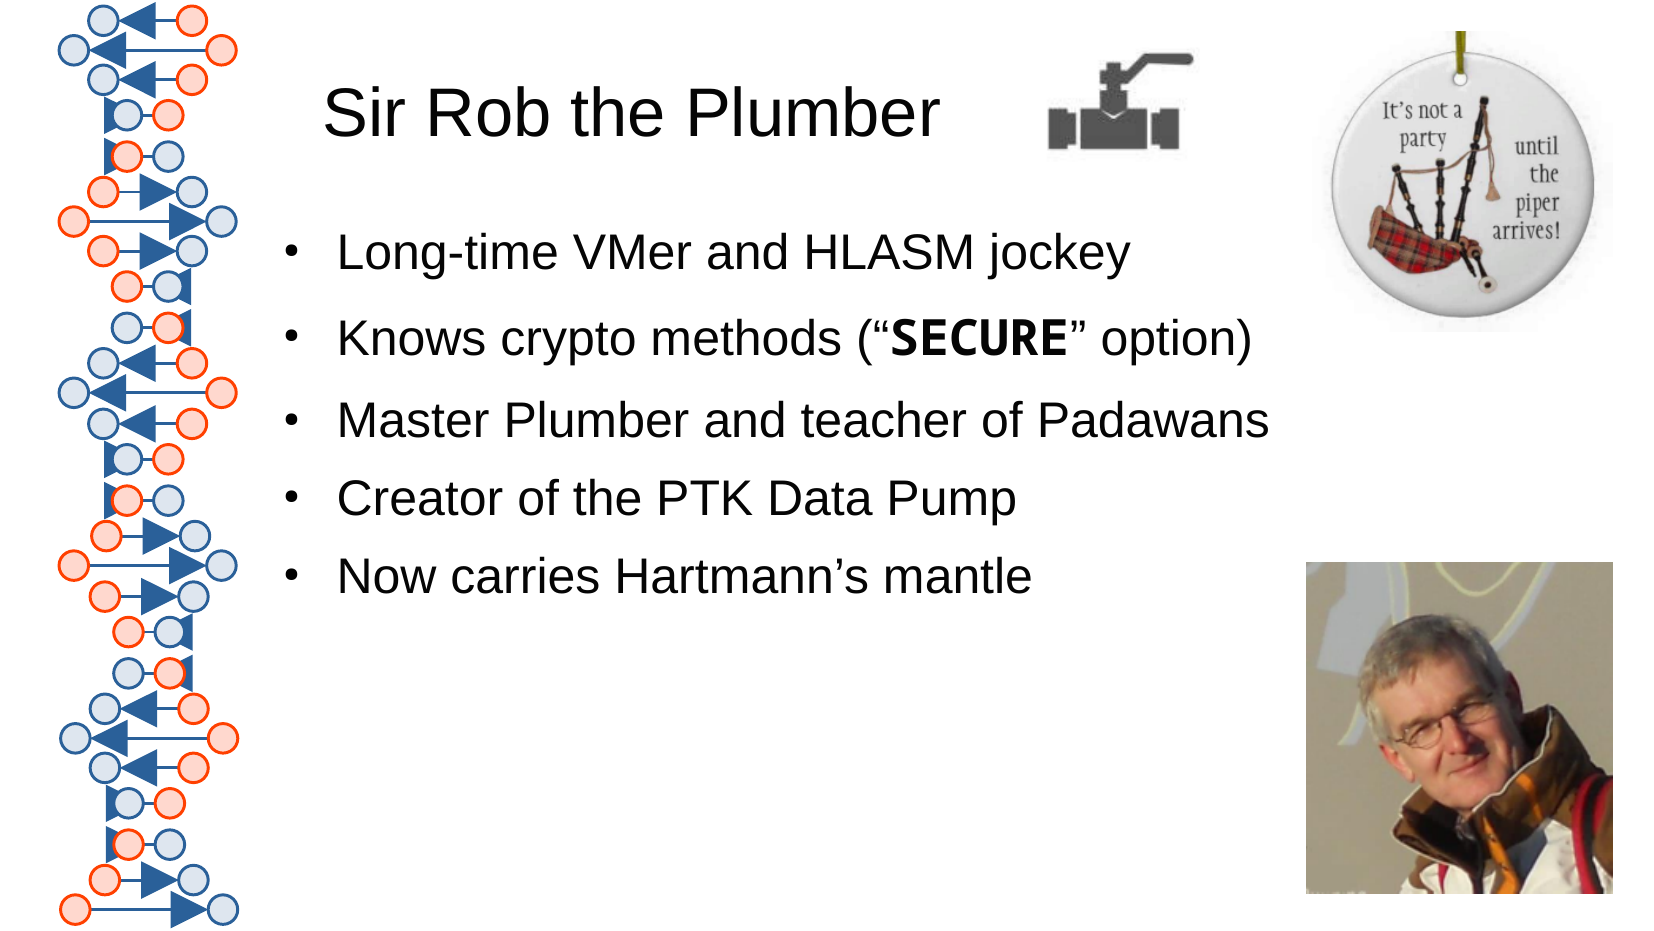

Sir Rob the Plumber
# Long-time VMer and HLASM jockey
Knows crypto methods (“SECURE” option)
Master Plumber and teacher of Padawans
Creator of the PTK Data Pump
Now carries Hartmann’s mantle
6